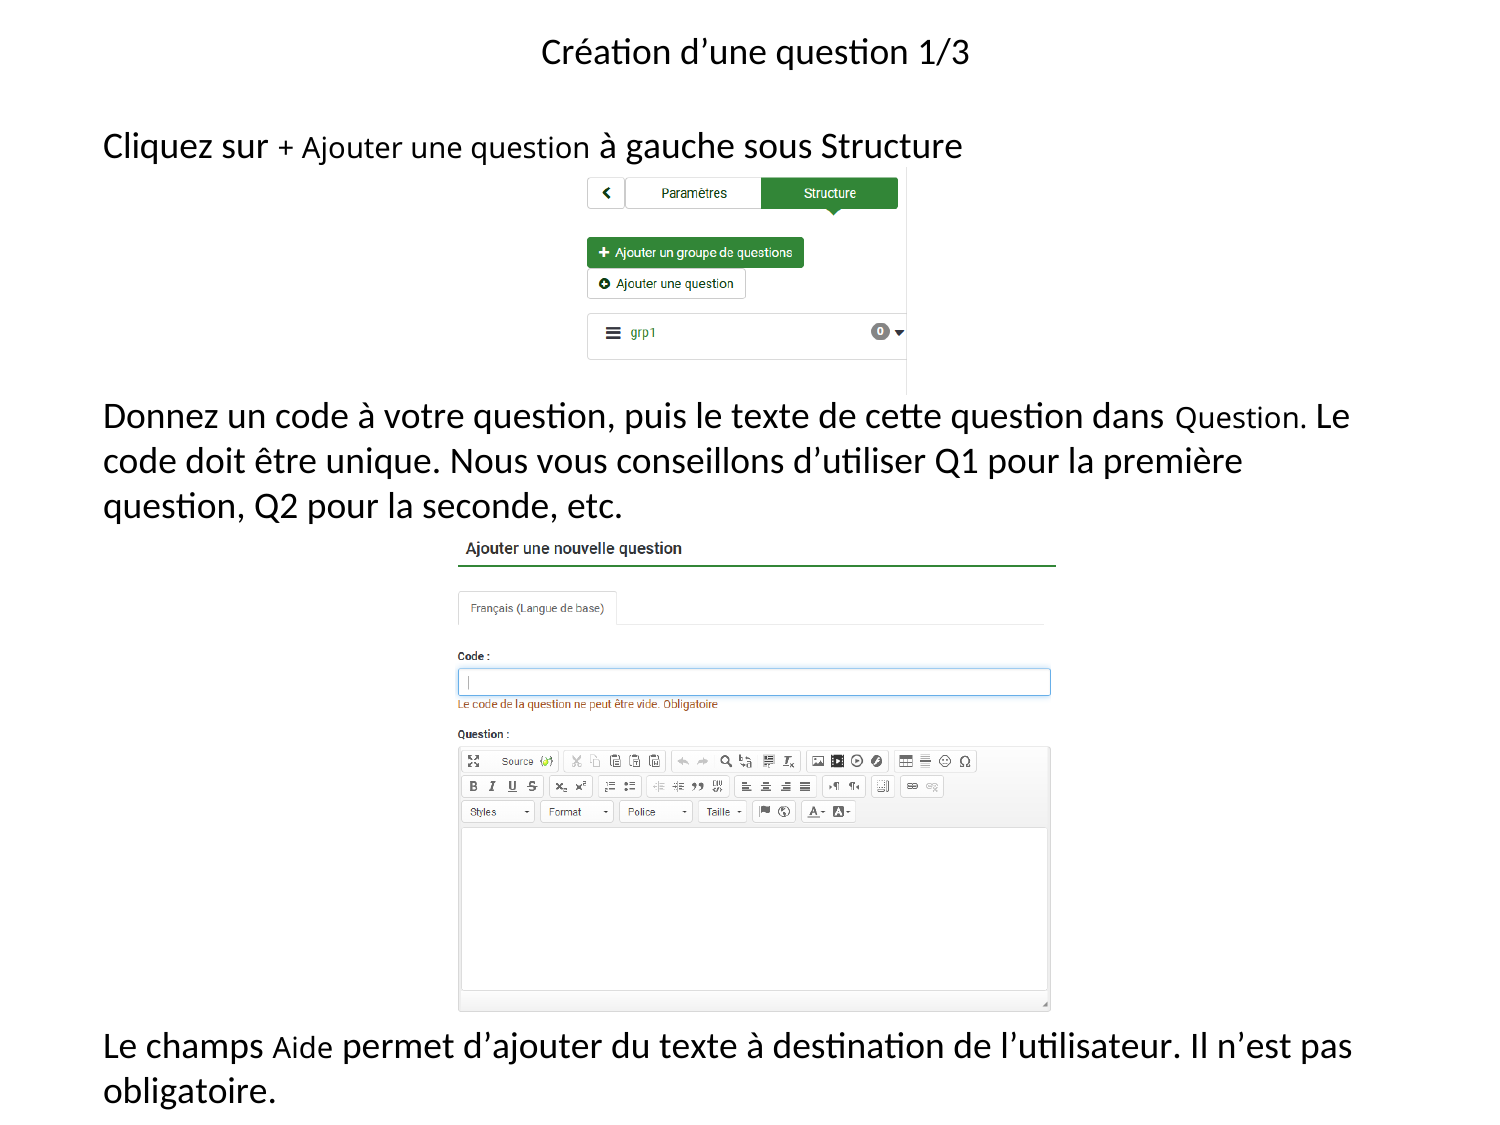

Création d’une question 1/3
Cliquez sur + Ajouter une question à gauche sous Structure
Donnez un code à votre question, puis le texte de cette question dans Question. Le code doit être unique. Nous vous conseillons d’utiliser Q1 pour la première question, Q2 pour la seconde, etc.
Le champs Aide permet d’ajouter du texte à destination de l’utilisateur. Il n’est pas obligatoire.